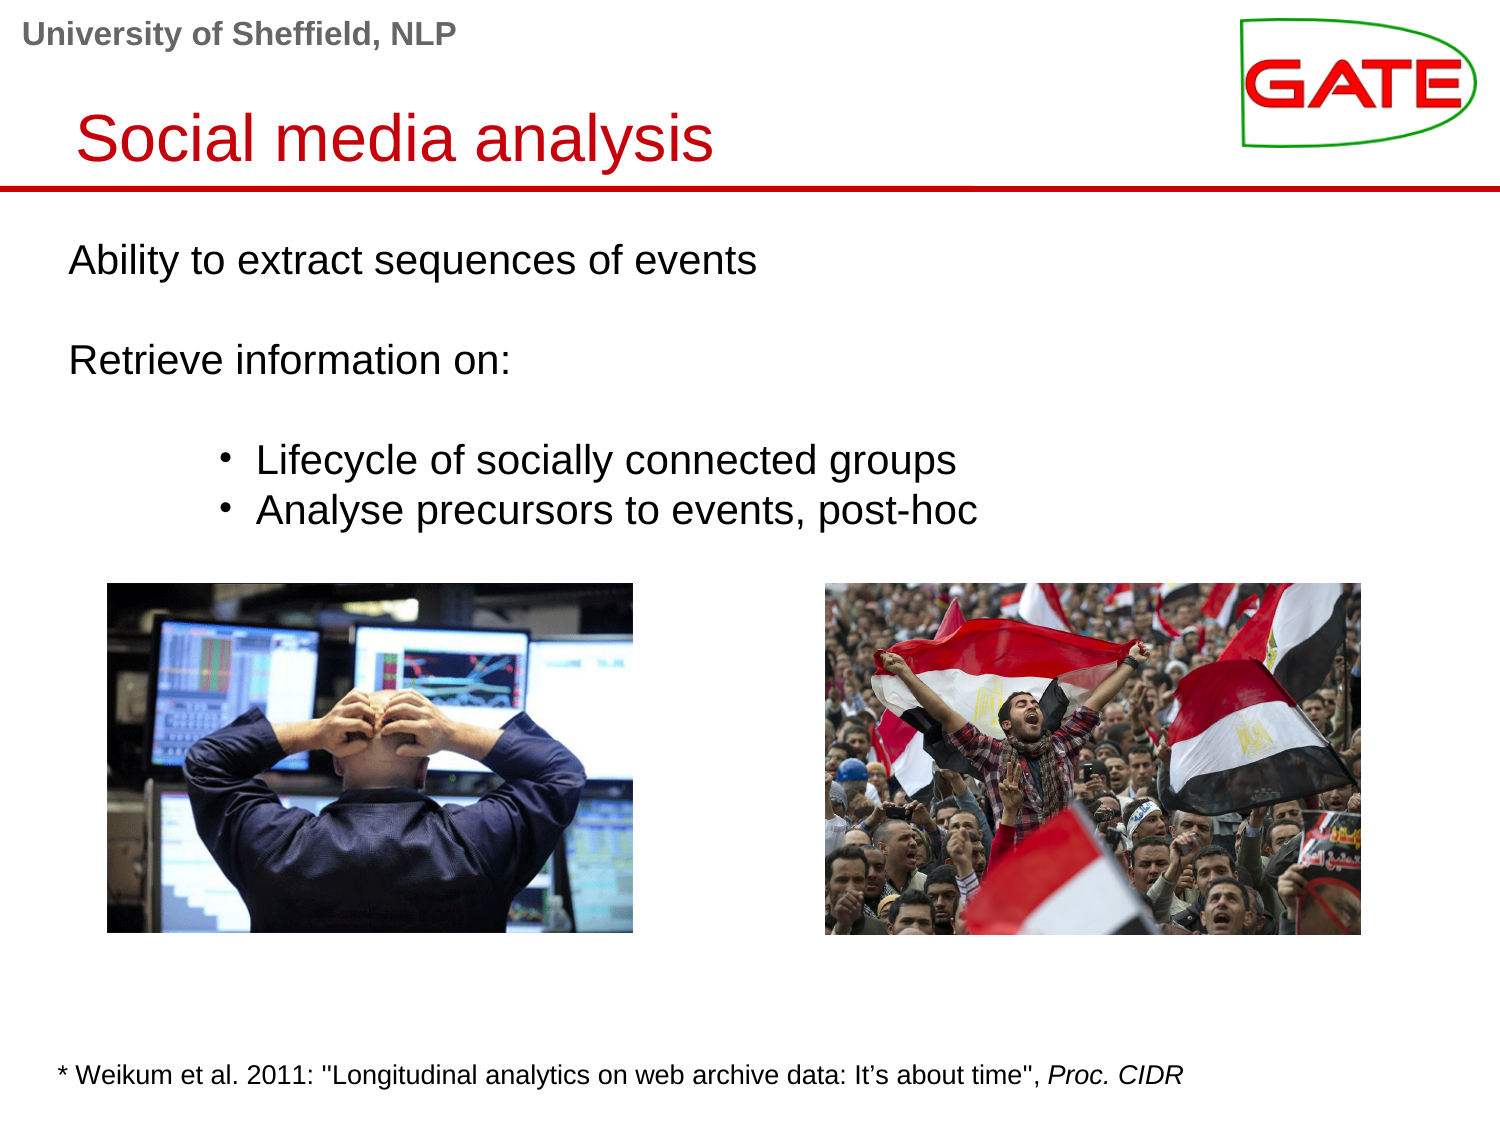

# Social media analysis
Ability to extract sequences of events
Retrieve information on:
Lifecycle of socially connected groups
Analyse precursors to events, post-hoc
2008
2011
* Weikum et al. 2011: ''Longitudinal analytics on web archive data: It’s about time'', Proc. CIDR